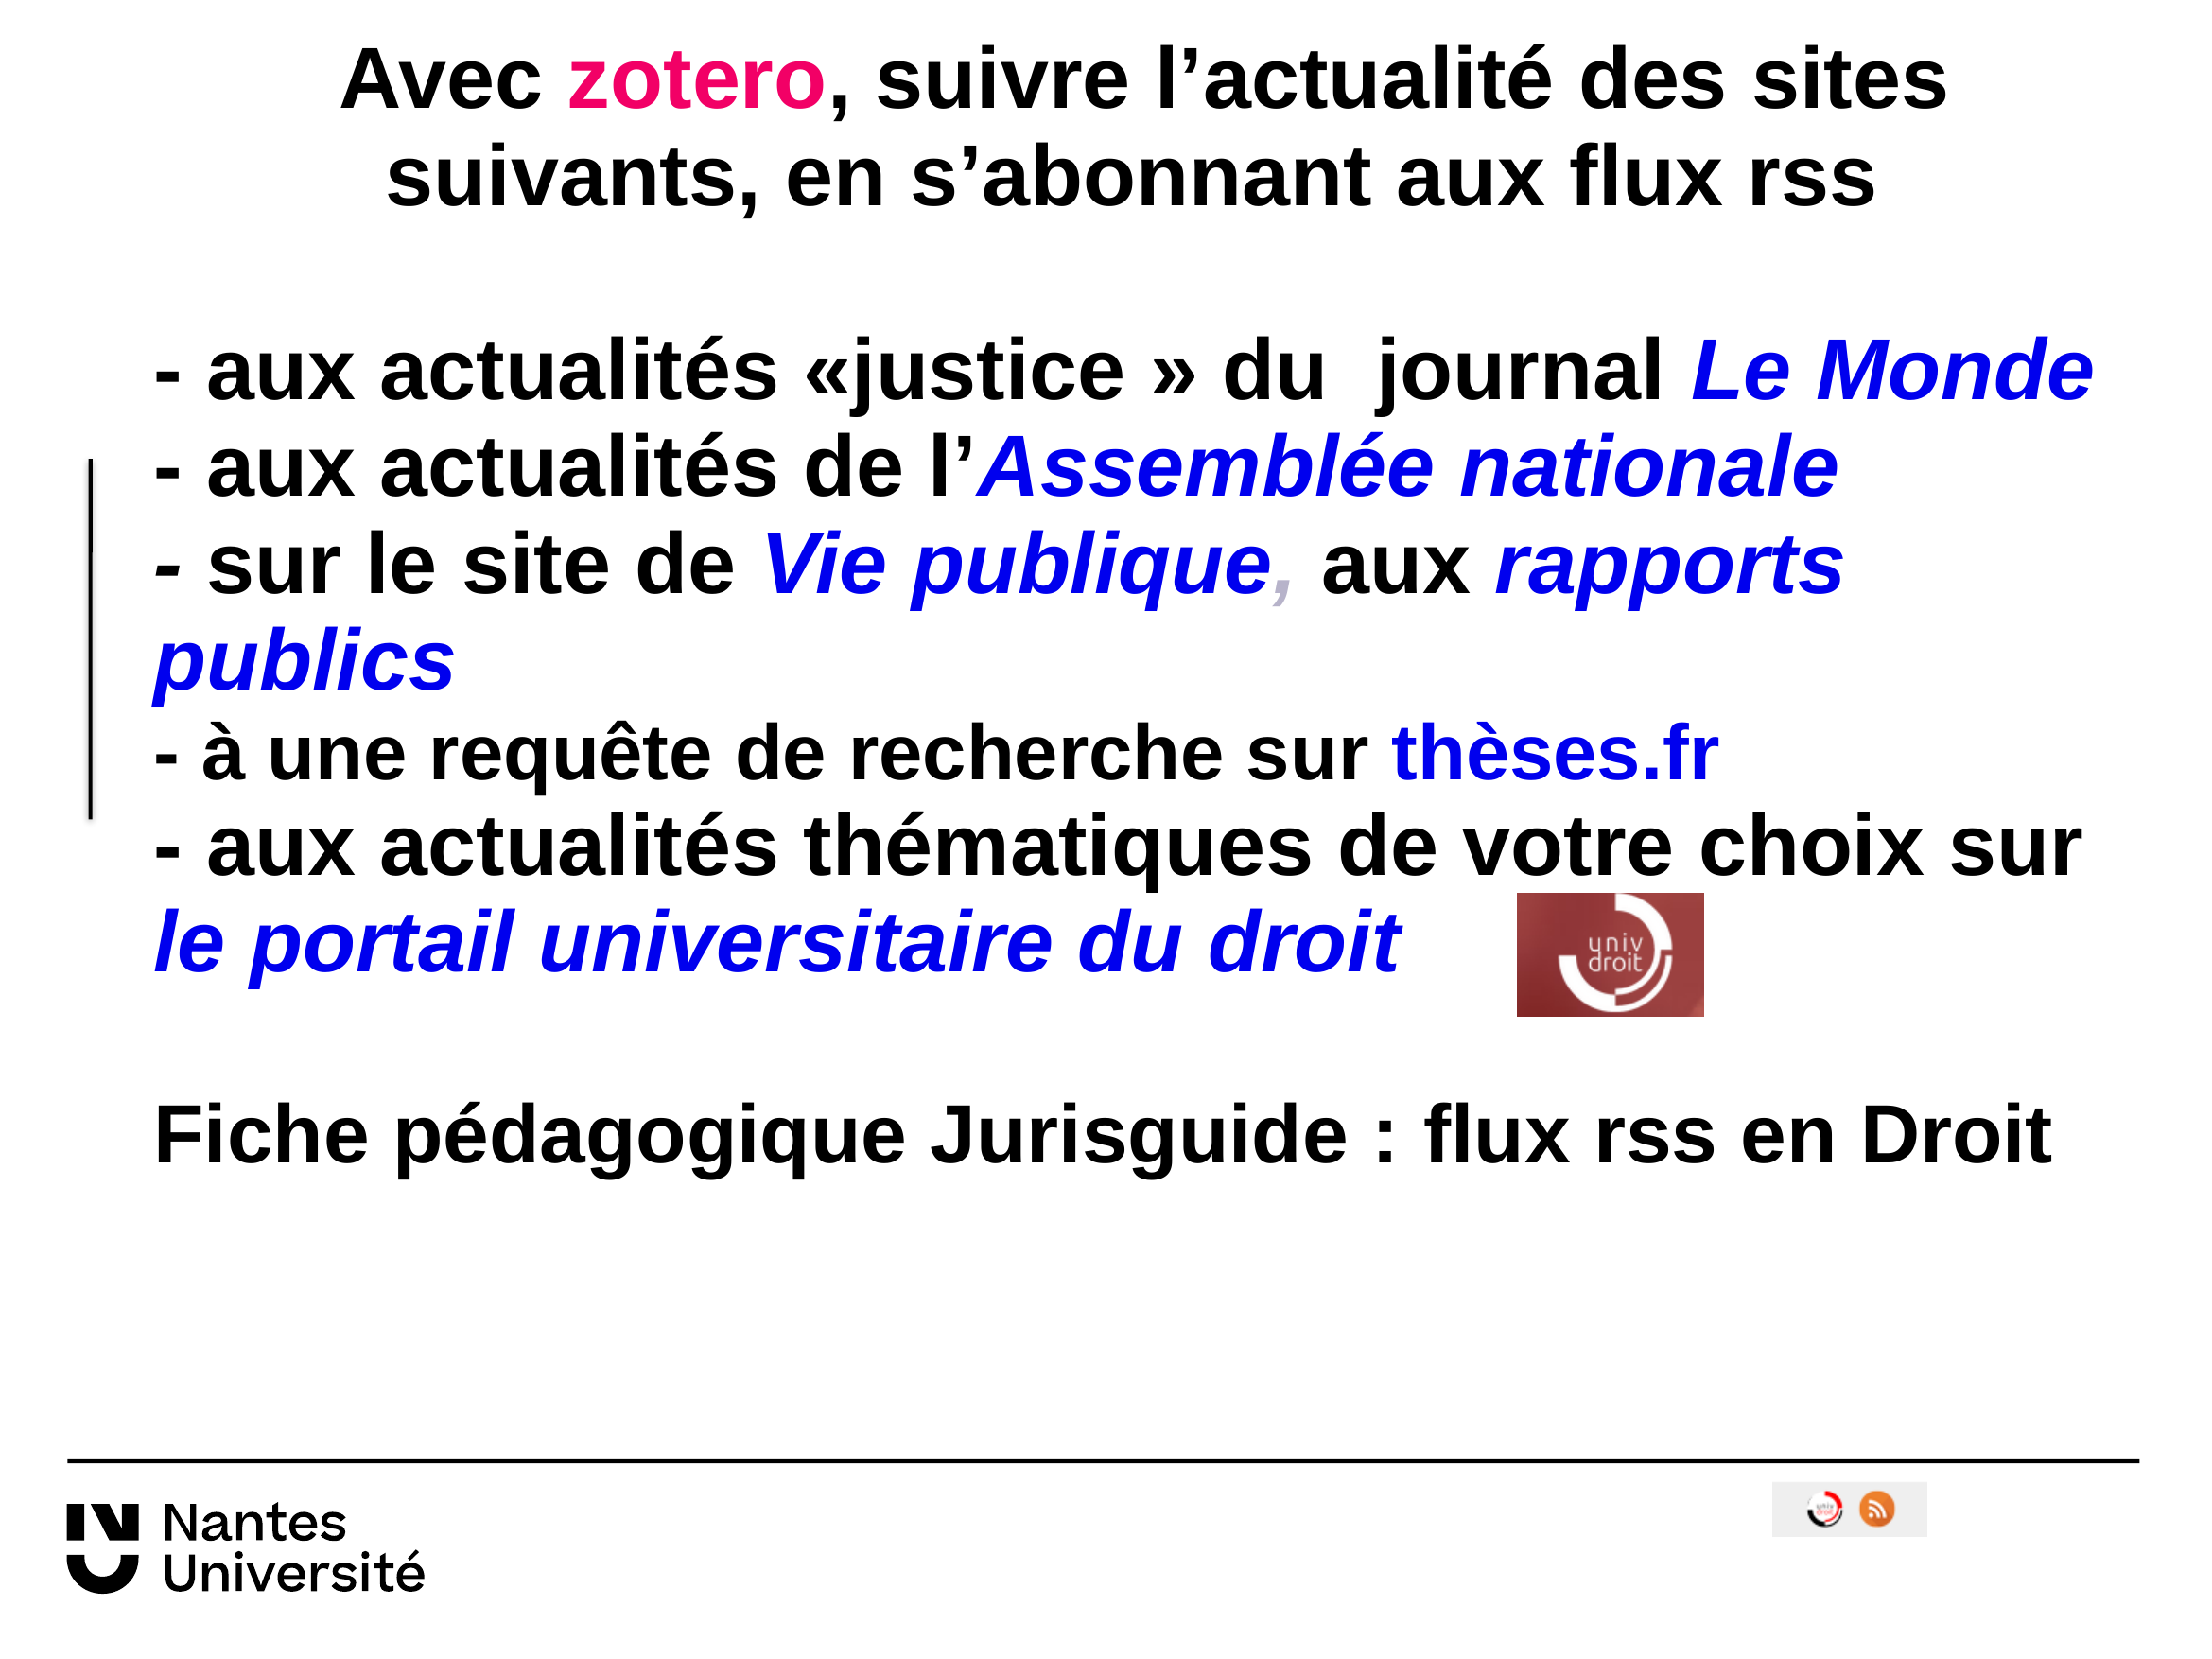

Avec zotero, suivre l’actualité des sites suivants, en s’abonnant aux flux rss
- aux actualités «justice » du  journal Le Monde
- aux actualités de l’Assemblée nationale
- sur le site de Vie publique, aux rapports publics
- à une requête de recherche sur thèses.fr
- aux actualités thématiques de votre choix sur le portail universitaire du droit
Fiche pédagogique Jurisguide : flux rss en Droit